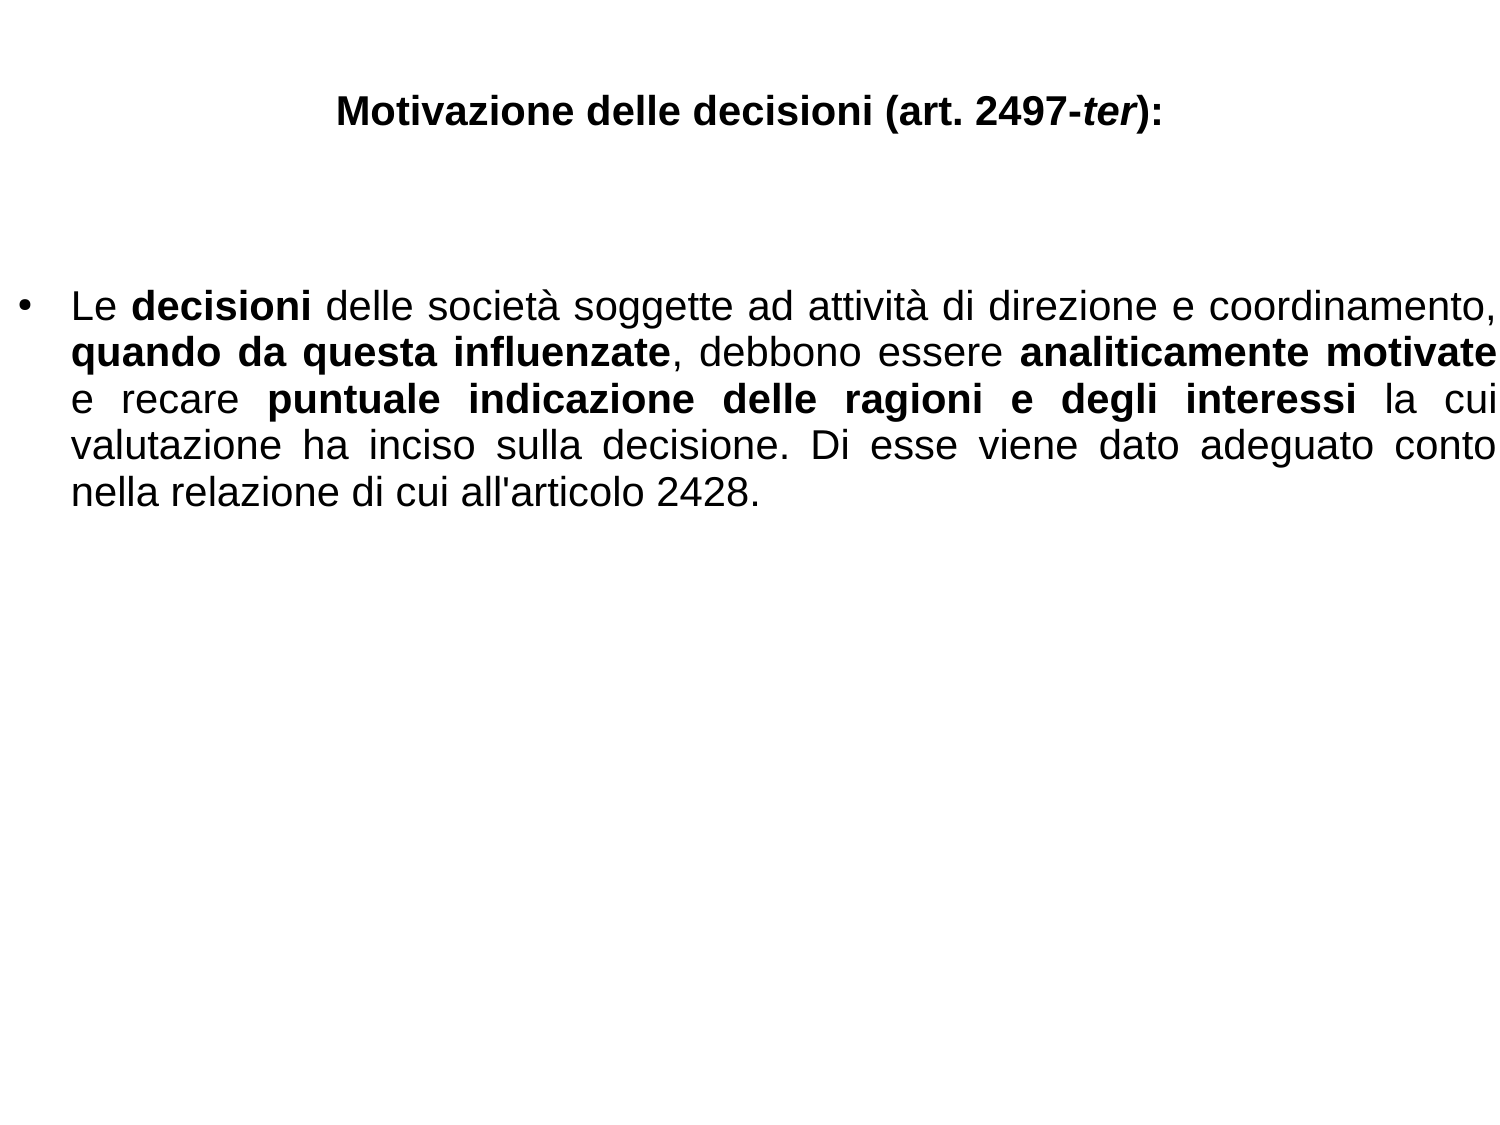

# Motivazione delle decisioni (art. 2497-ter):
Le decisioni delle società soggette ad attività di direzione e coordinamento, quando da questa influenzate, debbono essere analiticamente motivate e recare puntuale indicazione delle ragioni e degli interessi la cui valutazione ha inciso sulla decisione. Di esse viene dato adeguato conto nella relazione di cui all'articolo 2428.